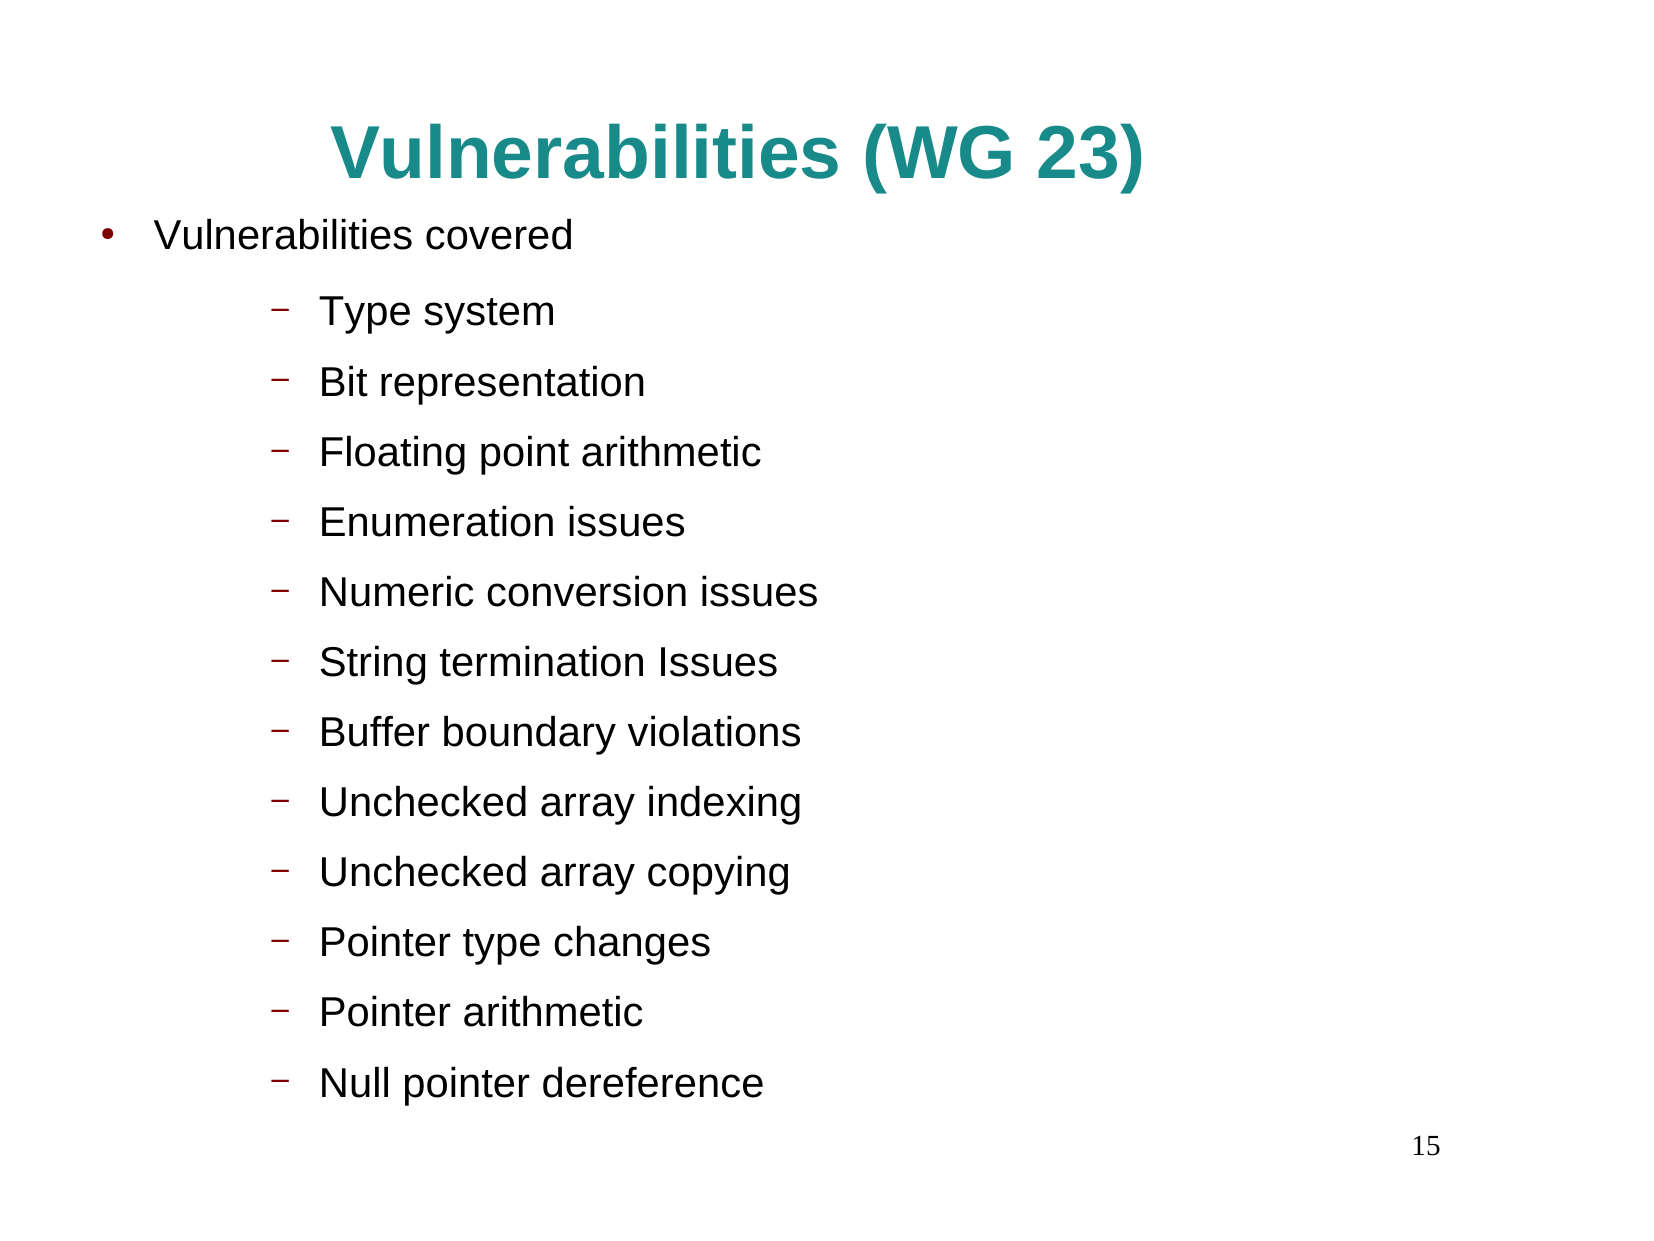

# Vulnerabilities (WG 23)
Vulnerabilities covered
Type system
Bit representation
Floating point arithmetic
Enumeration issues
Numeric conversion issues
String termination Issues
Buffer boundary violations
Unchecked array indexing
Unchecked array copying
Pointer type changes
Pointer arithmetic
Null pointer dereference
15